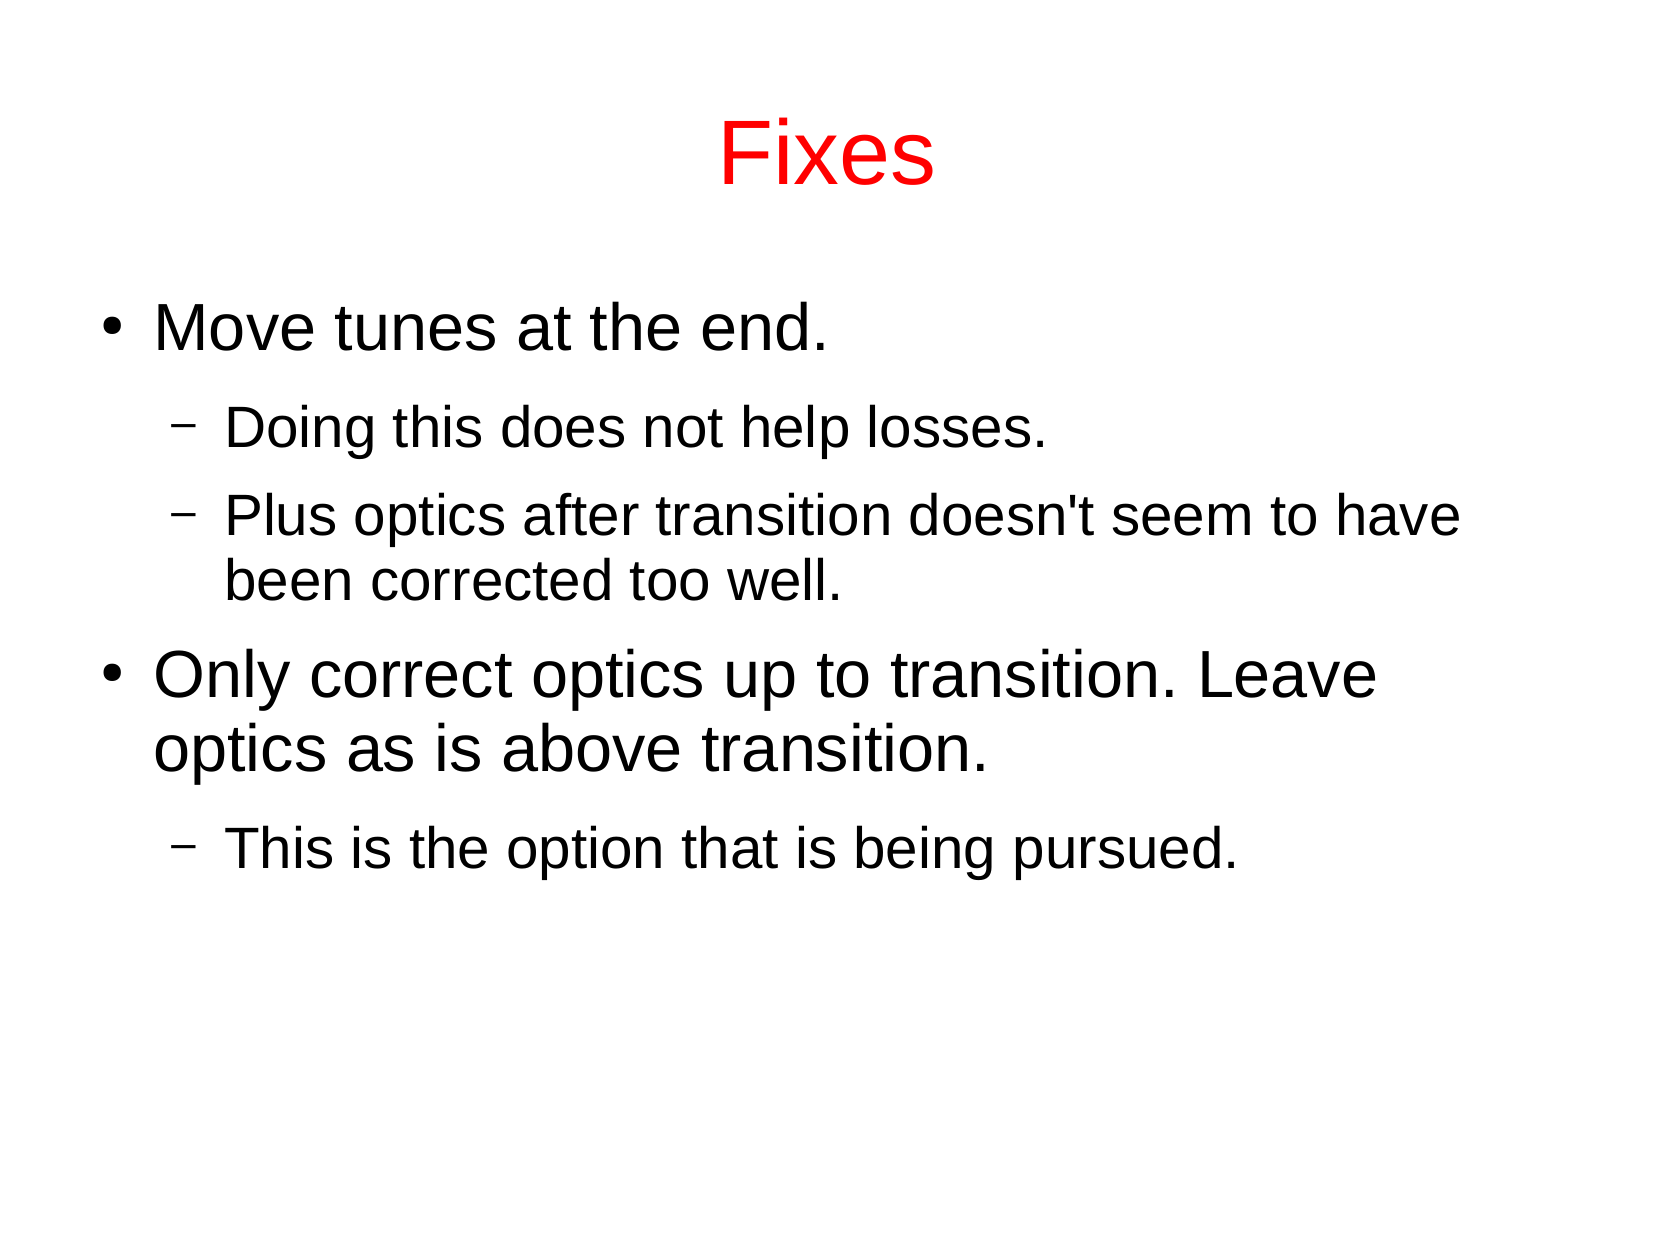

# Fixes
Move tunes at the end.
Doing this does not help losses.
Plus optics after transition doesn't seem to have been corrected too well.
Only correct optics up to transition. Leave optics as is above transition.
This is the option that is being pursued.